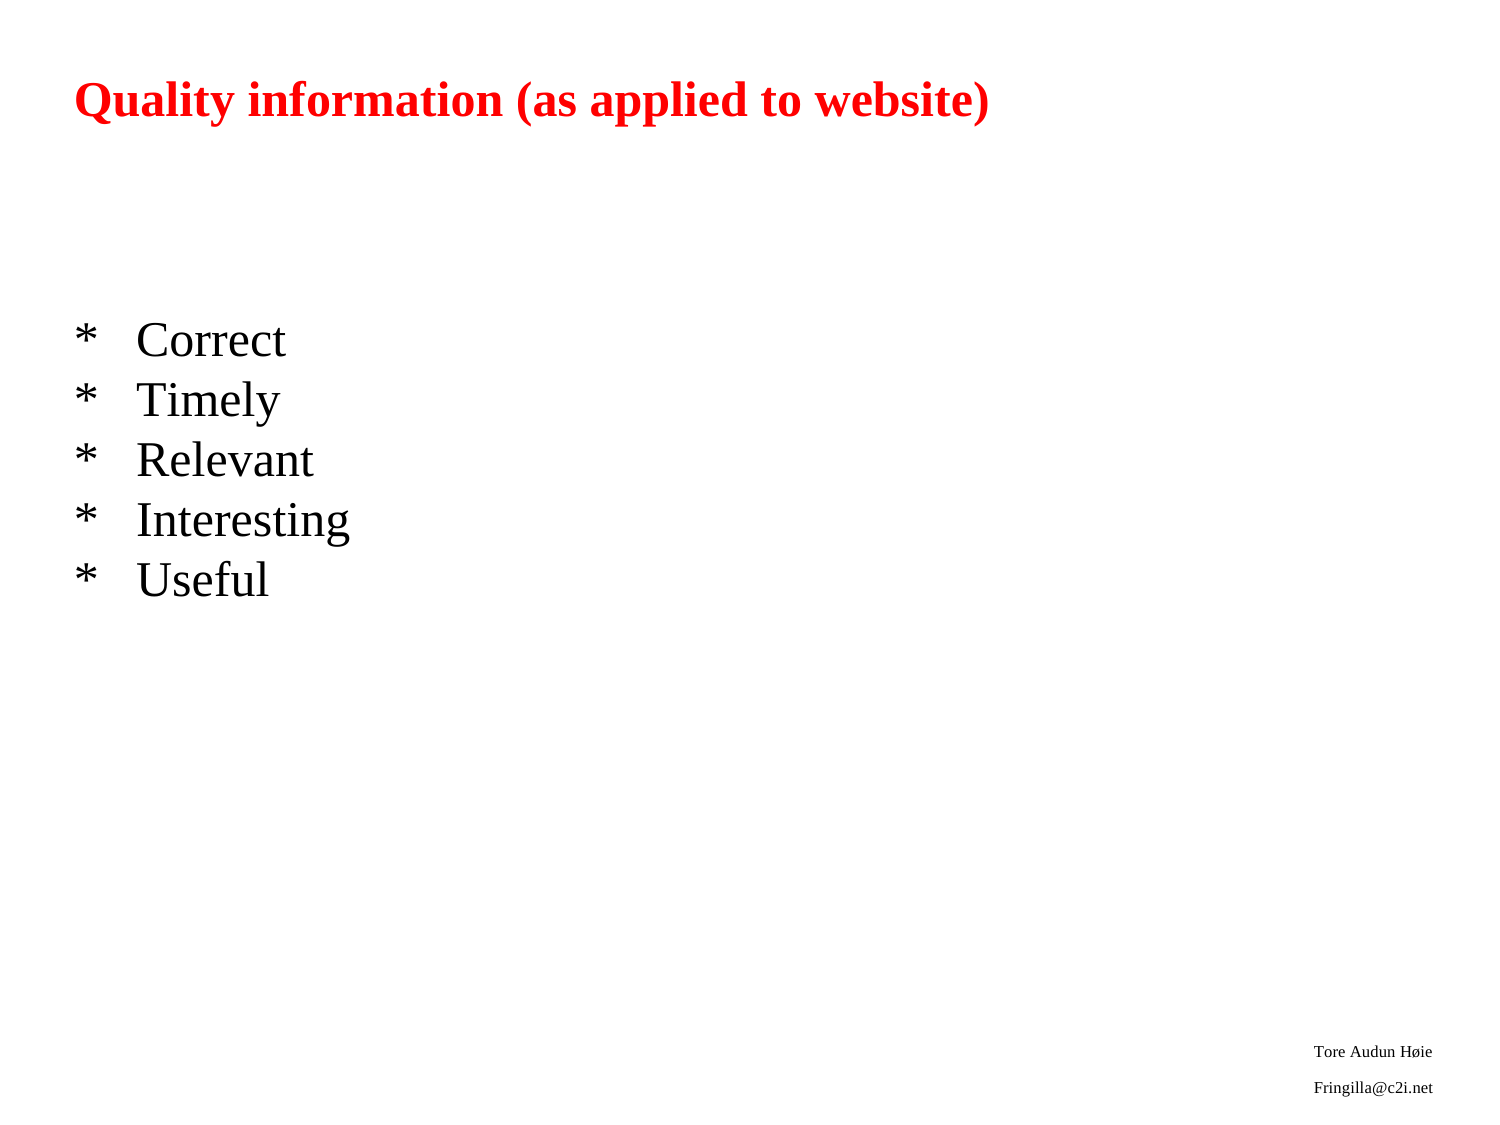

Quality information (as applied to website)
* Correct
* Timely
* Relevant
* Interesting
* Useful
Tore Audun Høie
Fringilla@c2i.net